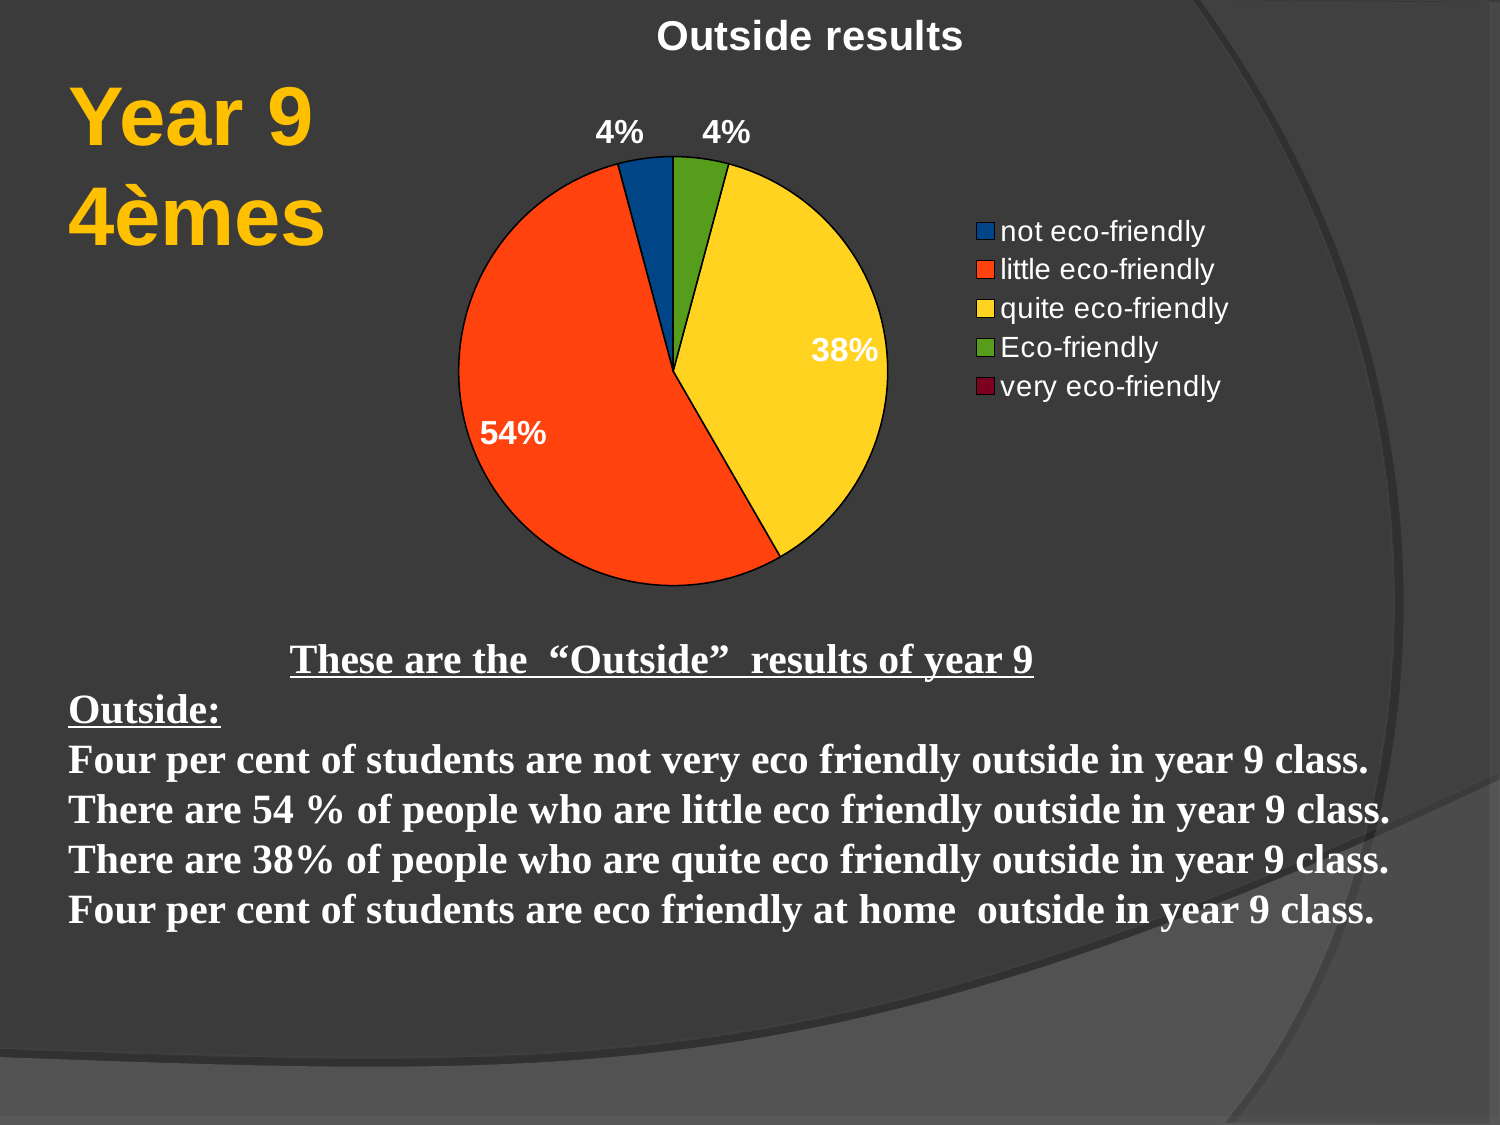

### Chart: Outside results
| Category | Colonne C |
|---|---|
| not eco-friendly | 1.0 |
| little eco-friendly | 13.0 |
| quite eco-friendly | 9.0 |
| Eco-friendly | 1.0 |
| very eco-friendly | 0.0 |Year 9 4èmes
			These are the “Outside” results of year 9
Outside:
Four per cent of students are not very eco friendly outside in year 9 class.
There are 54 % of people who are little eco friendly outside in year 9 class.
There are 38% of people who are quite eco friendly outside in year 9 class.
Four per cent of students are eco friendly at home outside in year 9 class.